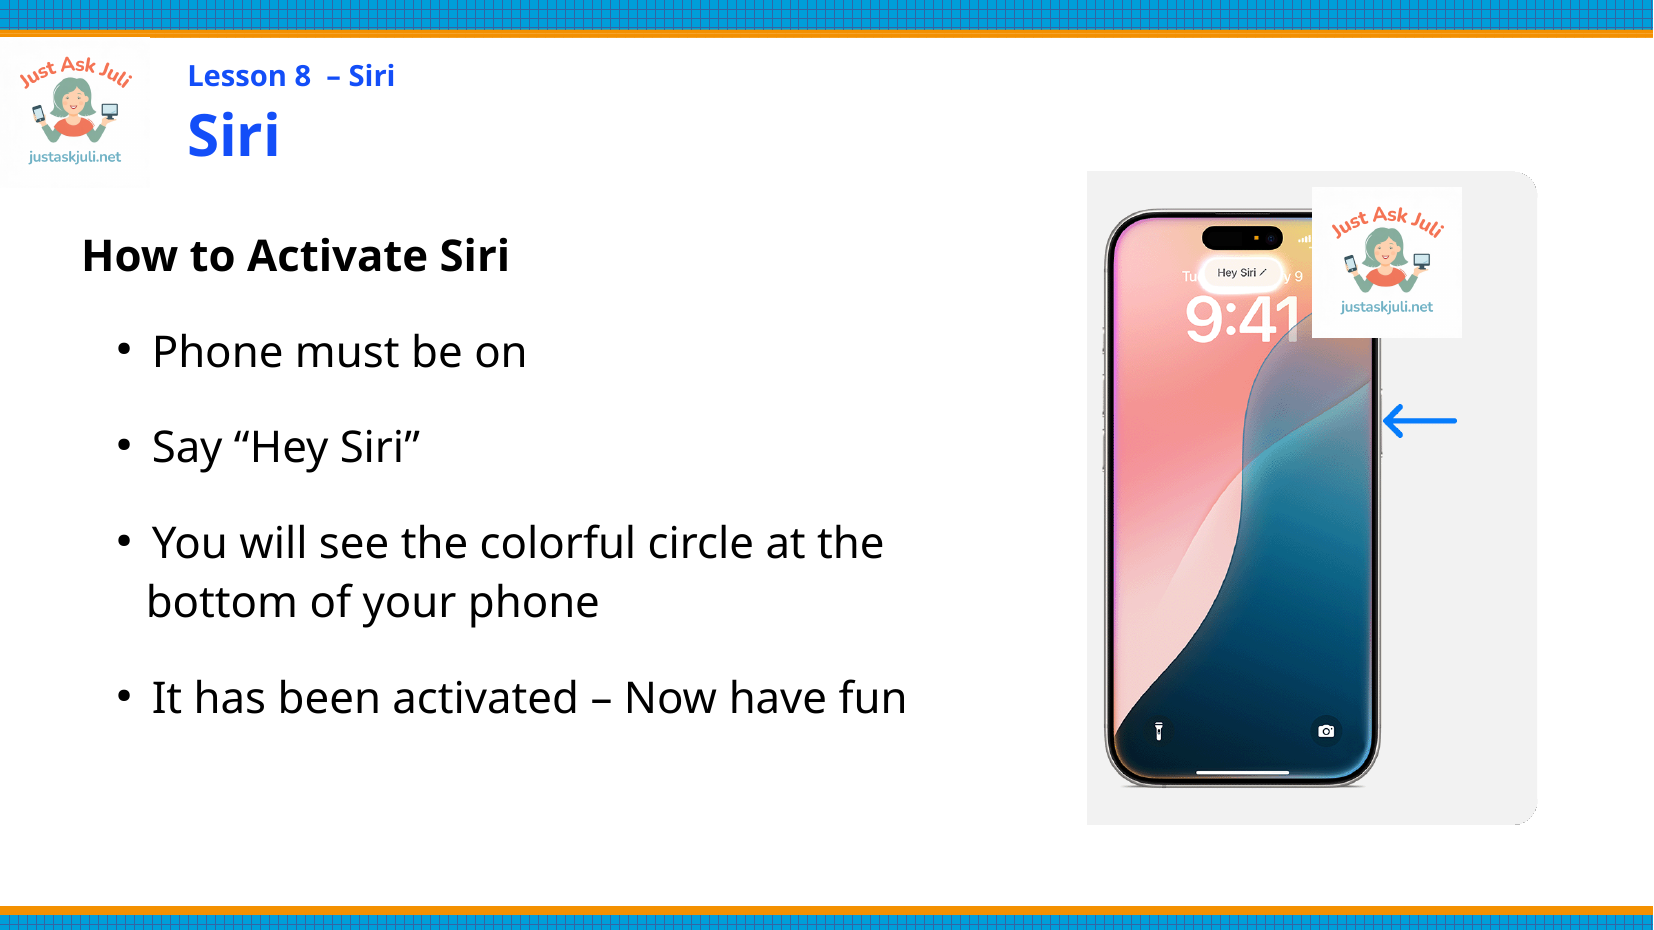

Lesson 8 – Siri
Siri
How to Activate Siri
Phone must be on
Say “Hey Siri”
You will see the colorful circle at the bottom of your phone
It has been activated – Now have fun